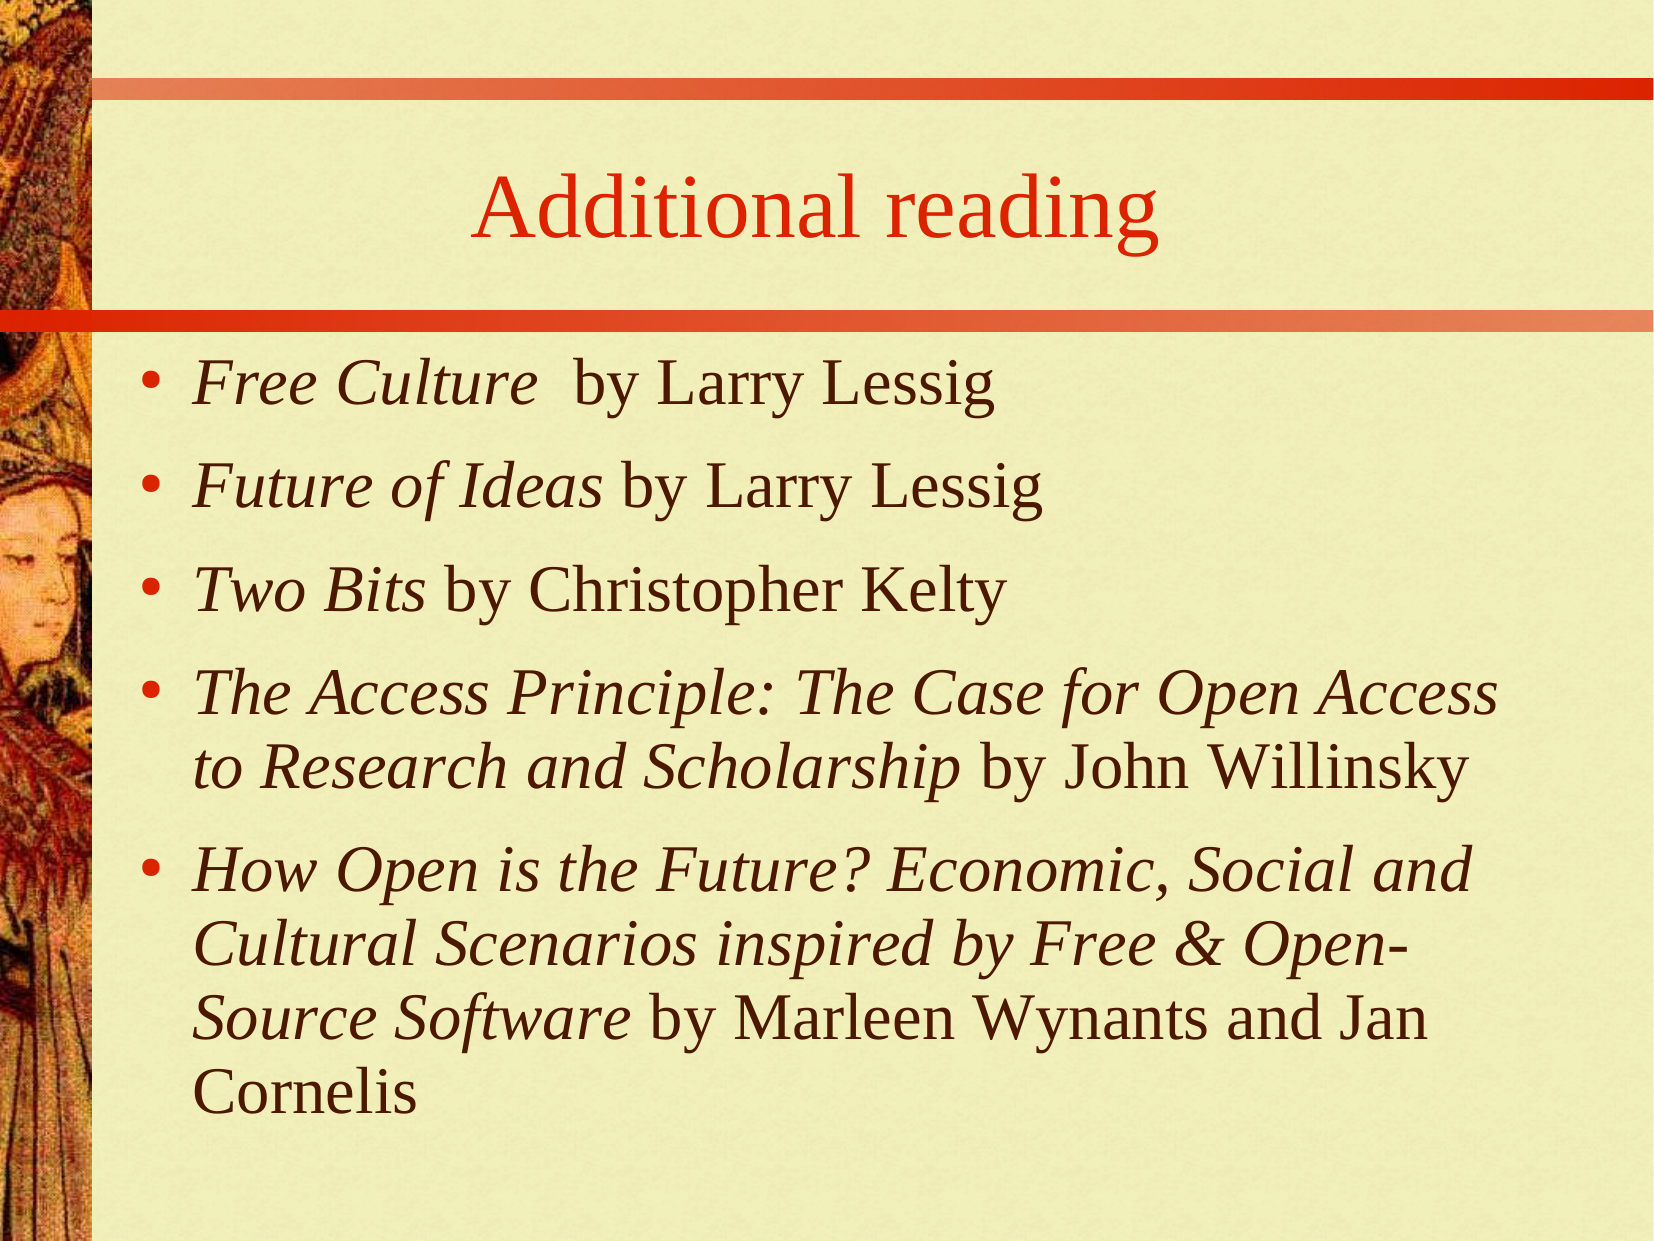

# Additional reading
Free Culture by Larry Lessig
Future of Ideas by Larry Lessig
Two Bits by Christopher Kelty
The Access Principle: The Case for Open Access to Research and Scholarship by John Willinsky
How Open is the Future? Economic, Social and Cultural Scenarios inspired by Free & Open-Source Software by Marleen Wynants and Jan Cornelis